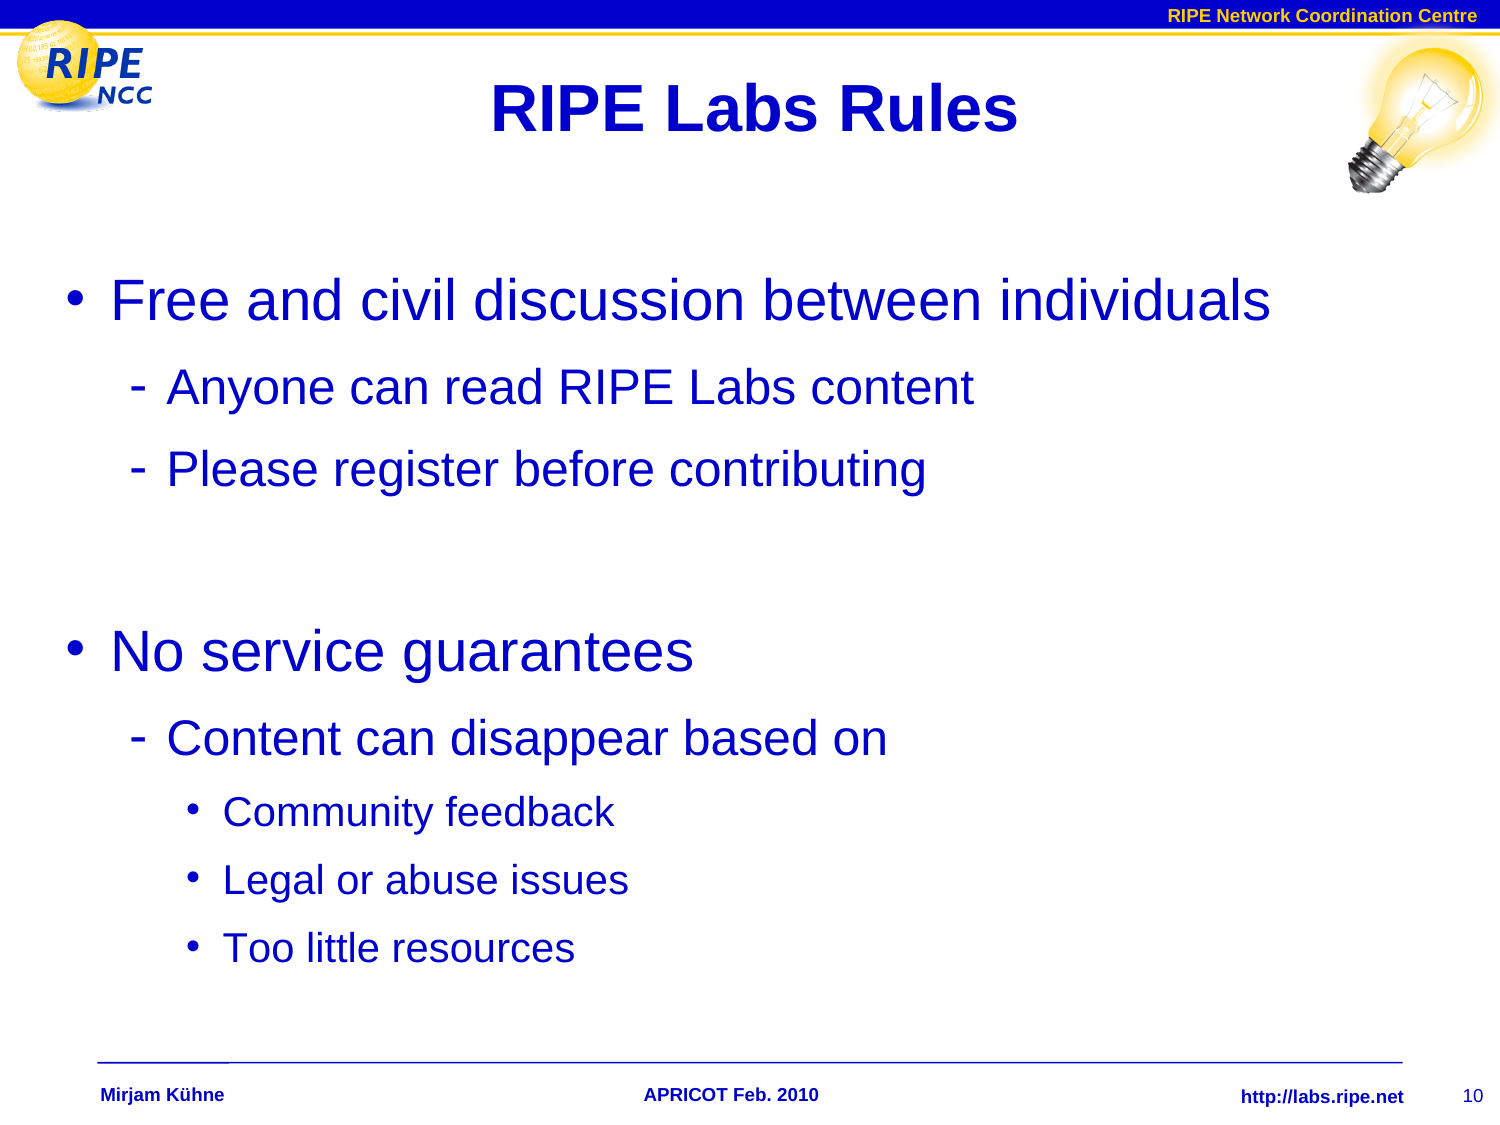

# RIPE Labs Rules
Free and civil discussion between individuals
Anyone can read RIPE Labs content
Please register before contributing
No service guarantees
Content can disappear based on
Community feedback
Legal or abuse issues
Too little resources
APRICOT Feb. 2010
Mirjam Kühne